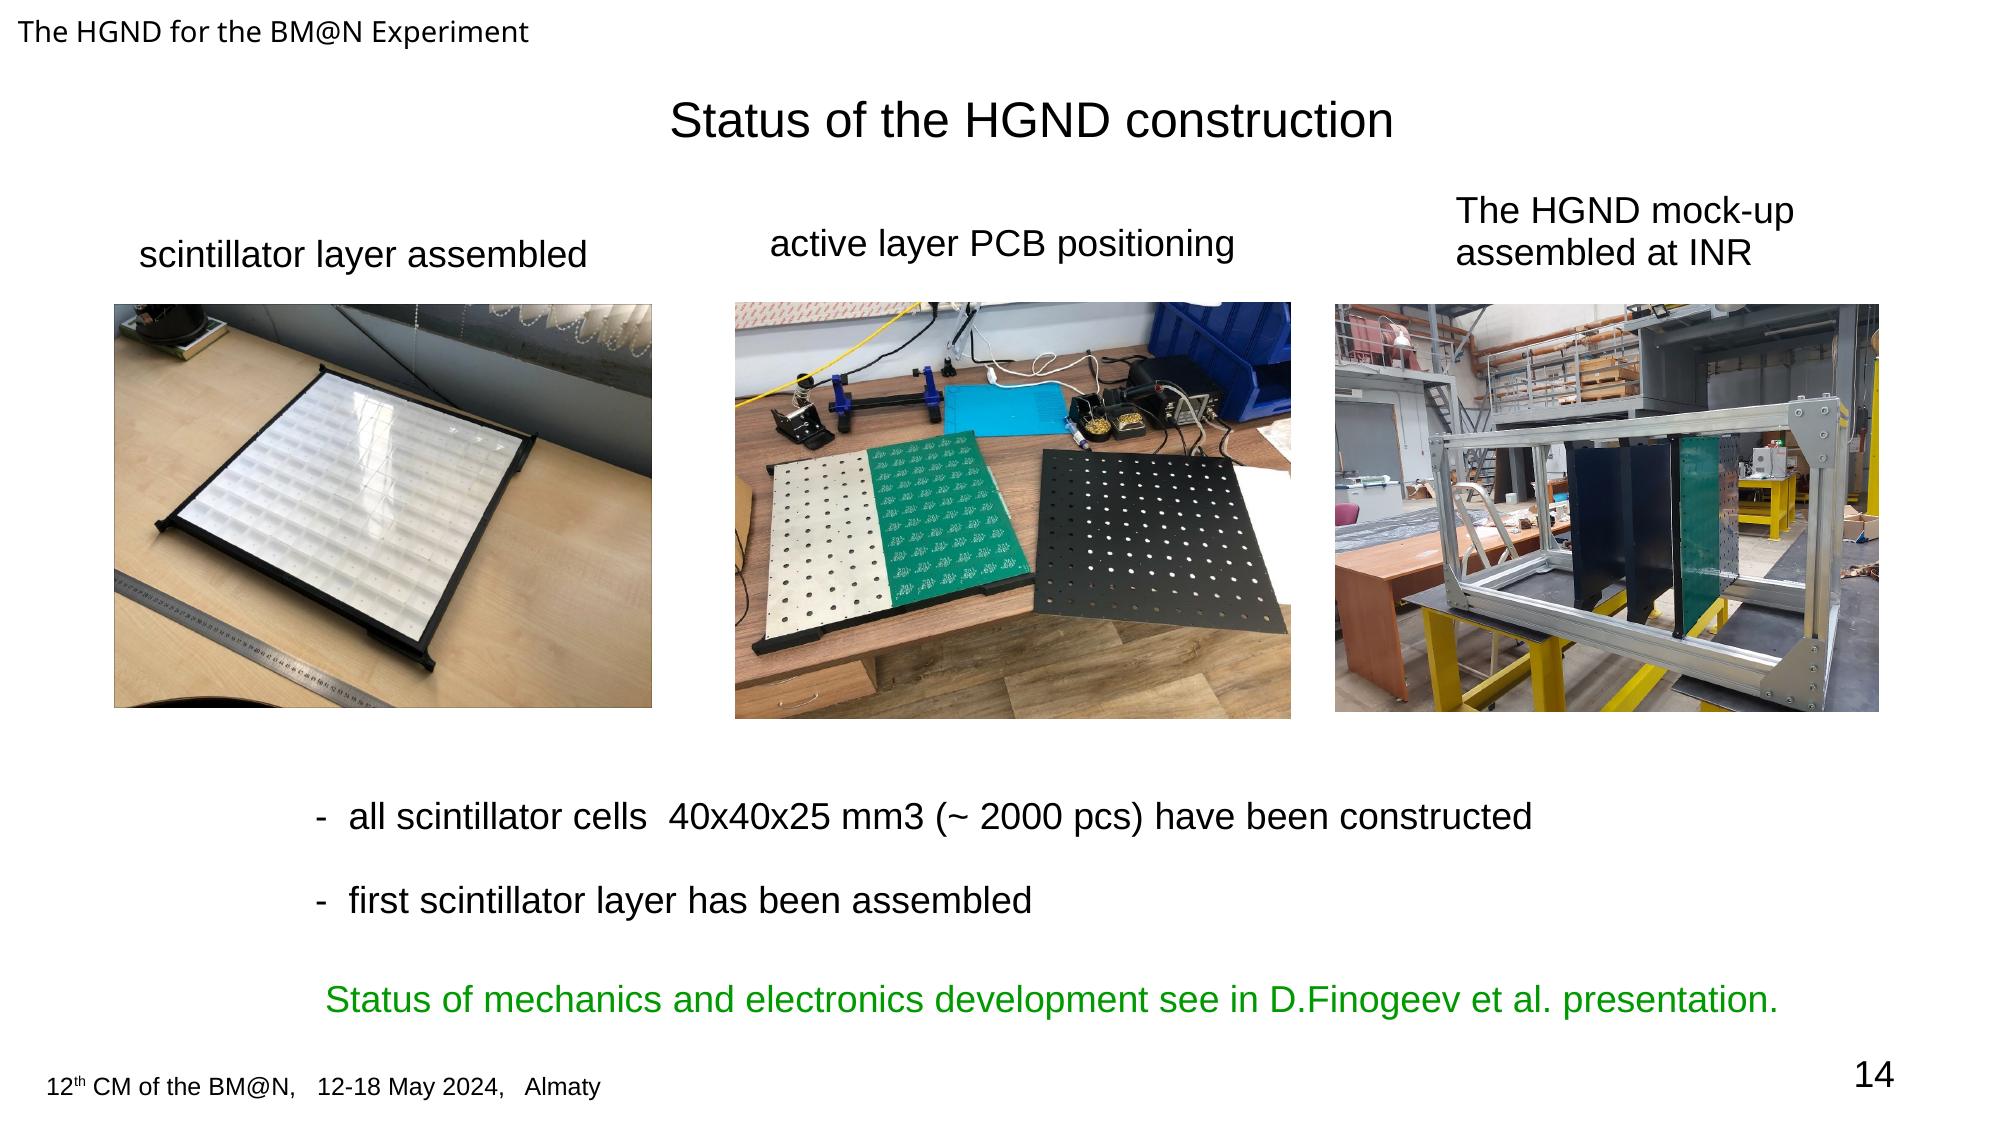

The HGND for the BM@N Experiment
Status of the HGND construction
The HGND mock-up
assembled at INR
active layer PCB positioning
scintillator layer assembled
- all scintillator cells 40x40x25 mm3 (~ 2000 pcs) have been constructed
- first scintillator layer has been assembled
Status of mechanics and electronics development see in D.Finogeev et al. presentation.
12th CM of the BM@N, 12-18 May 2024, Almaty